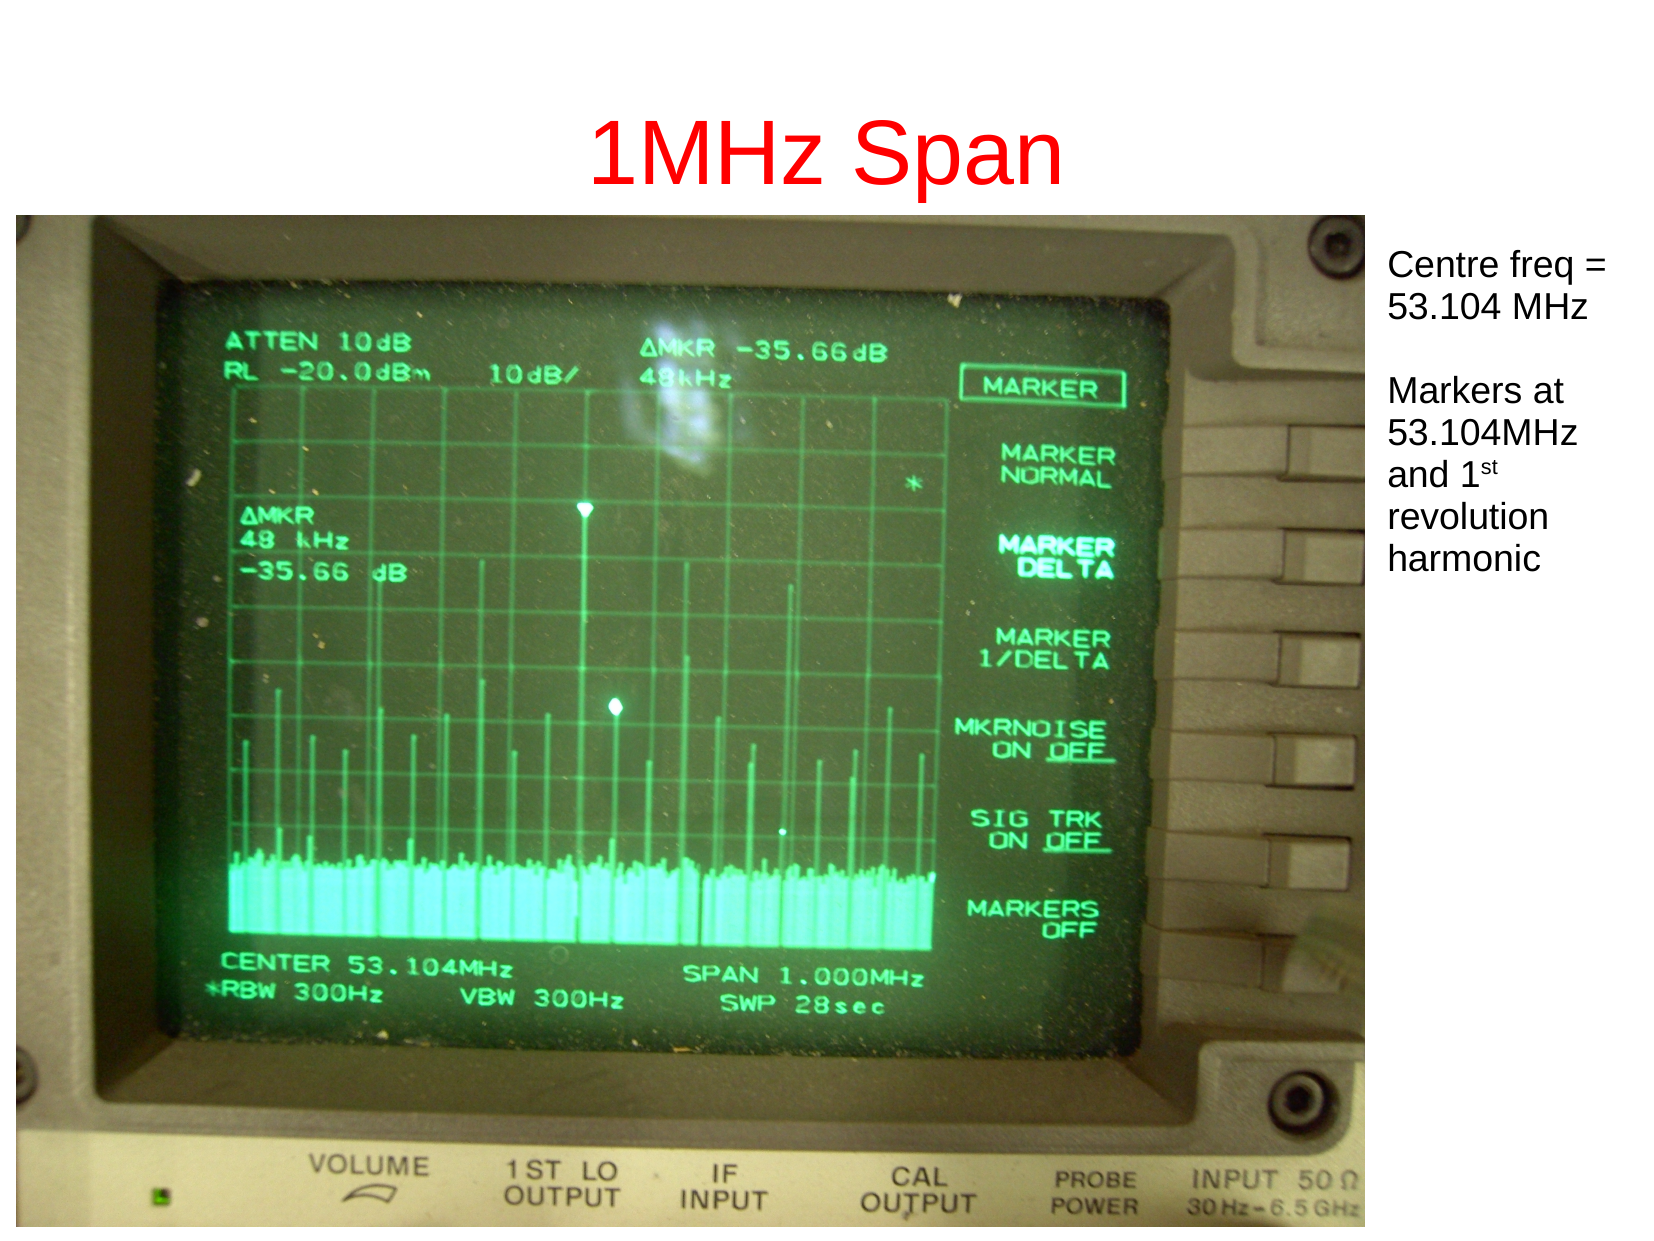

# 1MHz Span
Centre freq = 53.104 MHz
Markers at 53.104MHz and 1st revolution harmonic